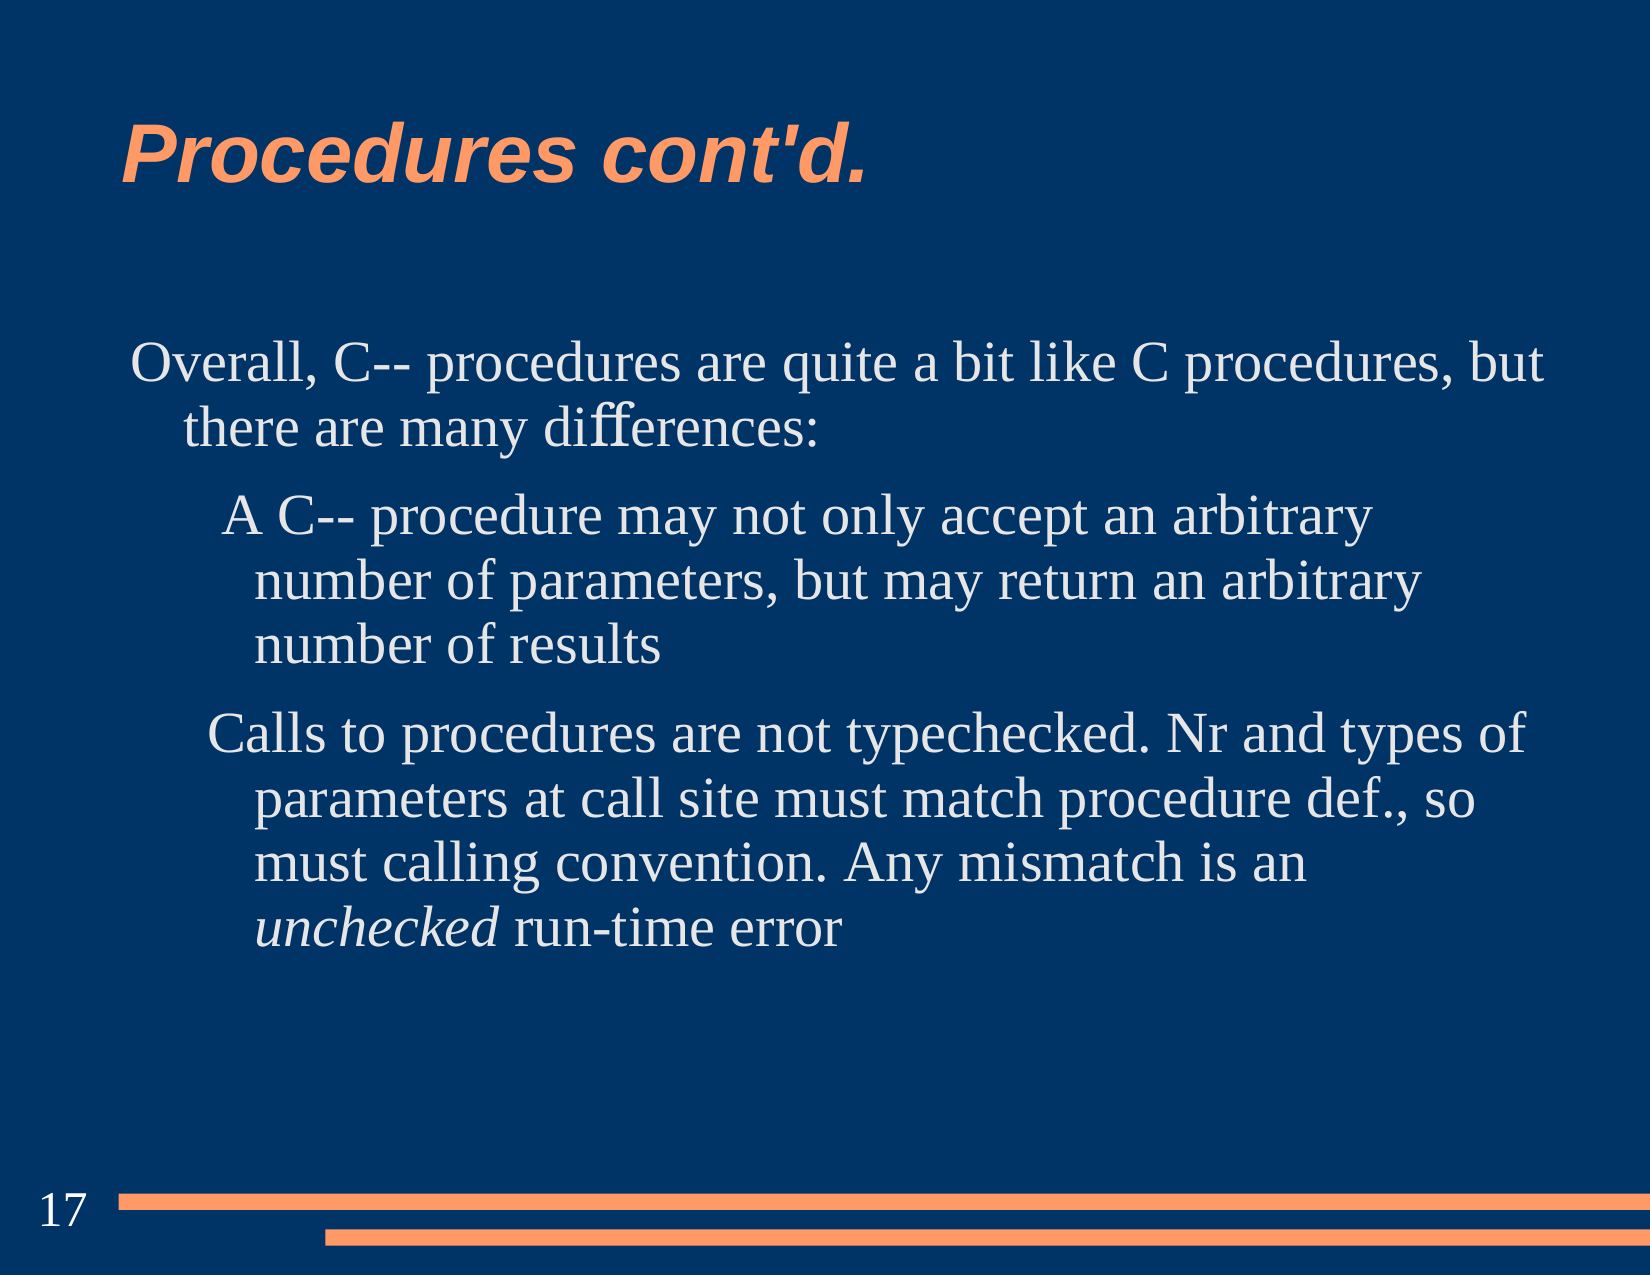

# Procedures cont'd.
Overall, C-- procedures are quite a bit like C procedures, but there are many diﬀerences:
 A C-- procedure may not only accept an arbitrary number of parameters, but may return an arbitrary number of results
Calls to procedures are not typechecked. Nr and types of parameters at call site must match procedure def., so must calling convention. Any mismatch is an unchecked run-time error
17